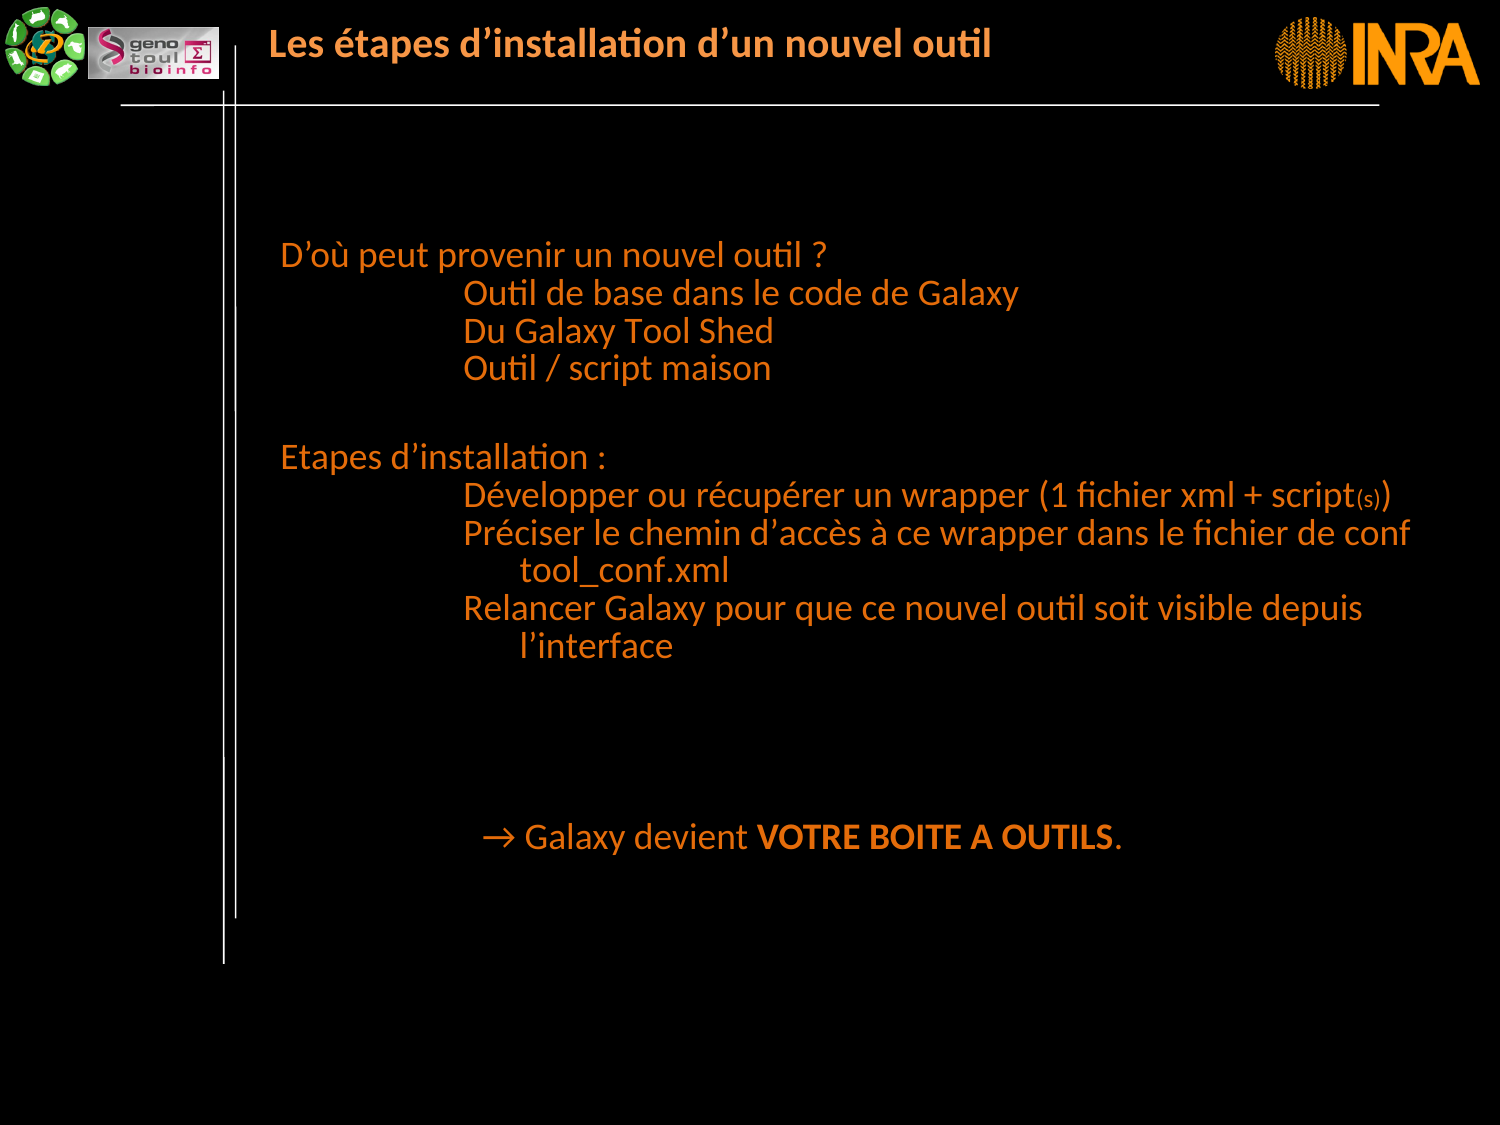

Les étapes d’installation d’un nouvel outil
D’où peut provenir un nouvel outil ?
Outil de base dans le code de Galaxy
Du Galaxy Tool Shed
Outil / script maison
Etapes d’installation :
Développer ou récupérer un wrapper (1 fichier xml + script(s))
Préciser le chemin d’accès à ce wrapper dans le fichier de conf tool_conf.xml
Relancer Galaxy pour que ce nouvel outil soit visible depuis l’interface
			→ Galaxy devient VOTRE BOITE A OUTILS.